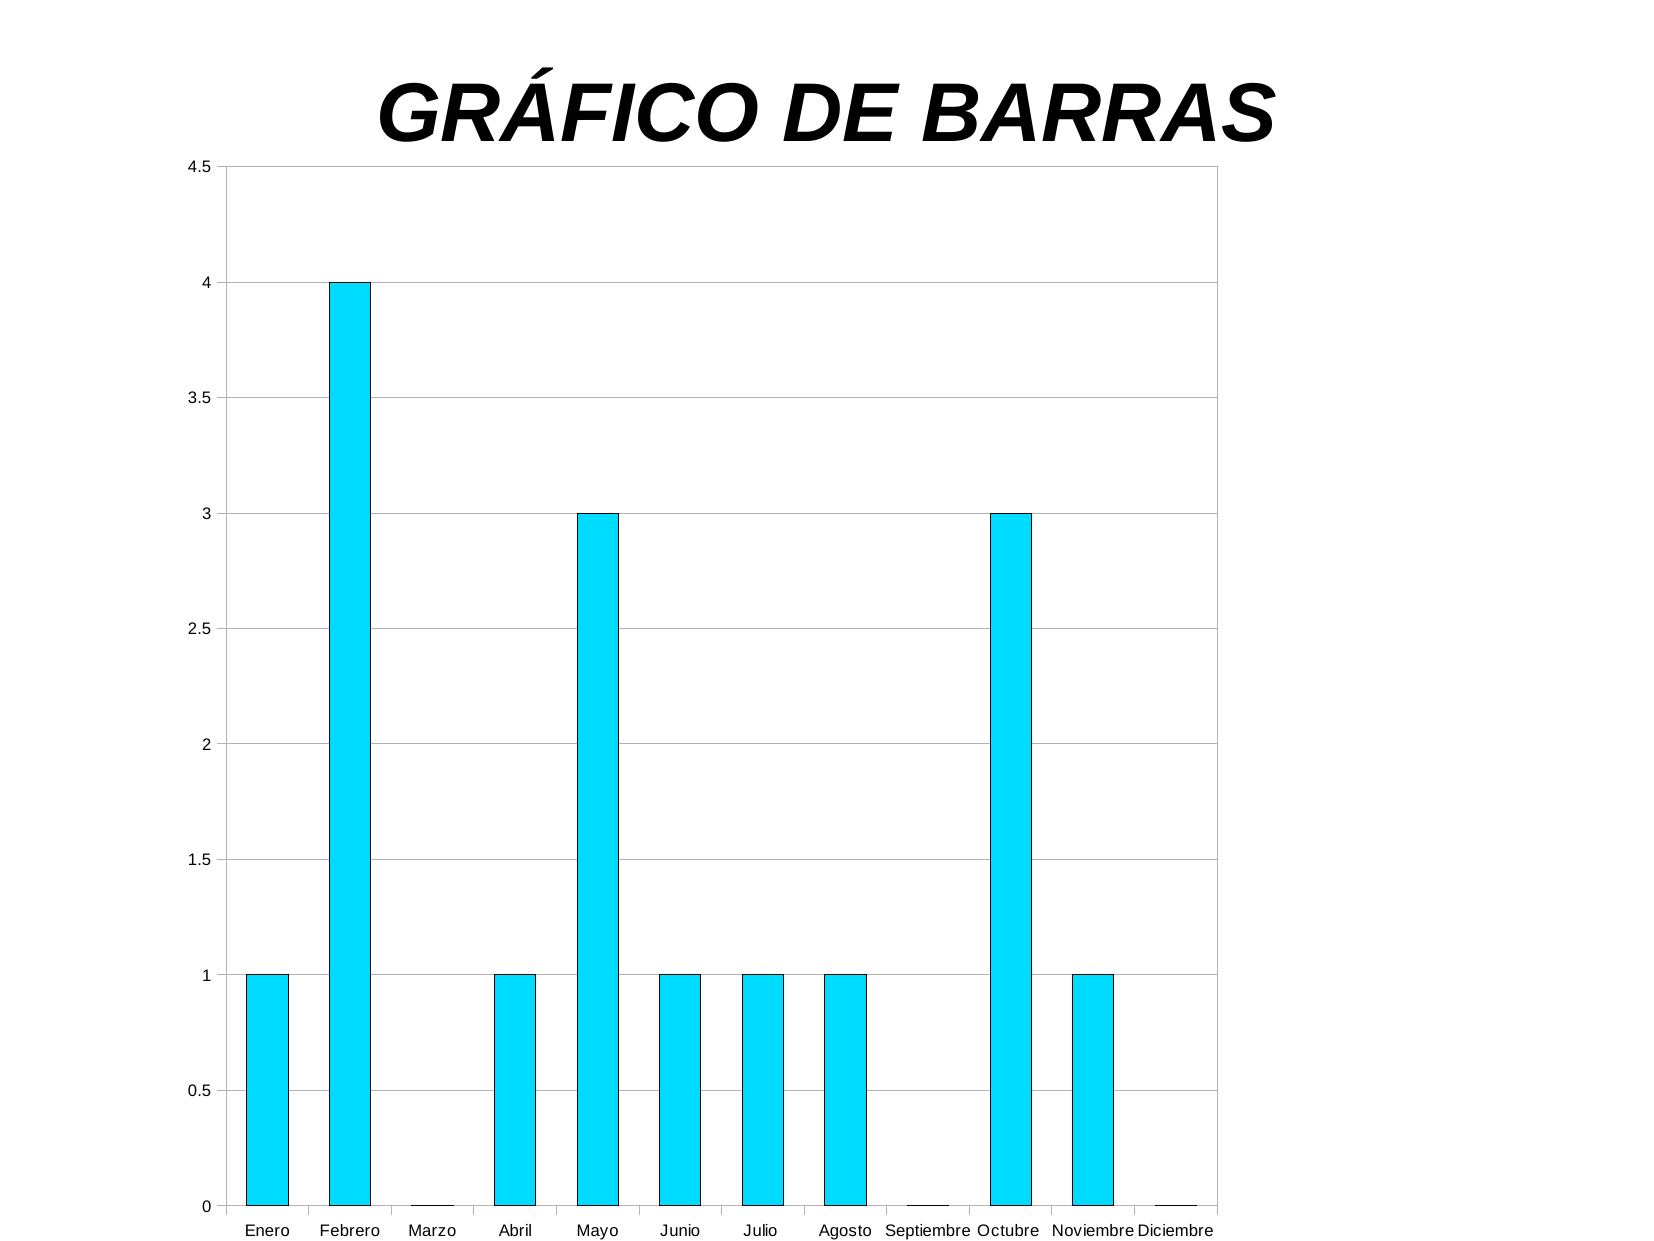

GRÁFICO DE BARRAS
### Chart
| Category | Columna B |
|---|---|
| Enero | 1.0 |
| Febrero | 4.0 |
| Marzo | 0.0 |
| Abril | 1.0 |
| Mayo | 3.0 |
| Junio | 1.0 |
| Julio | 1.0 |
| Agosto | 1.0 |
| Septiembre | 0.0 |
| Octubre | 3.0 |
| Noviembre | 1.0 |
| Diciembre | 0.0 |